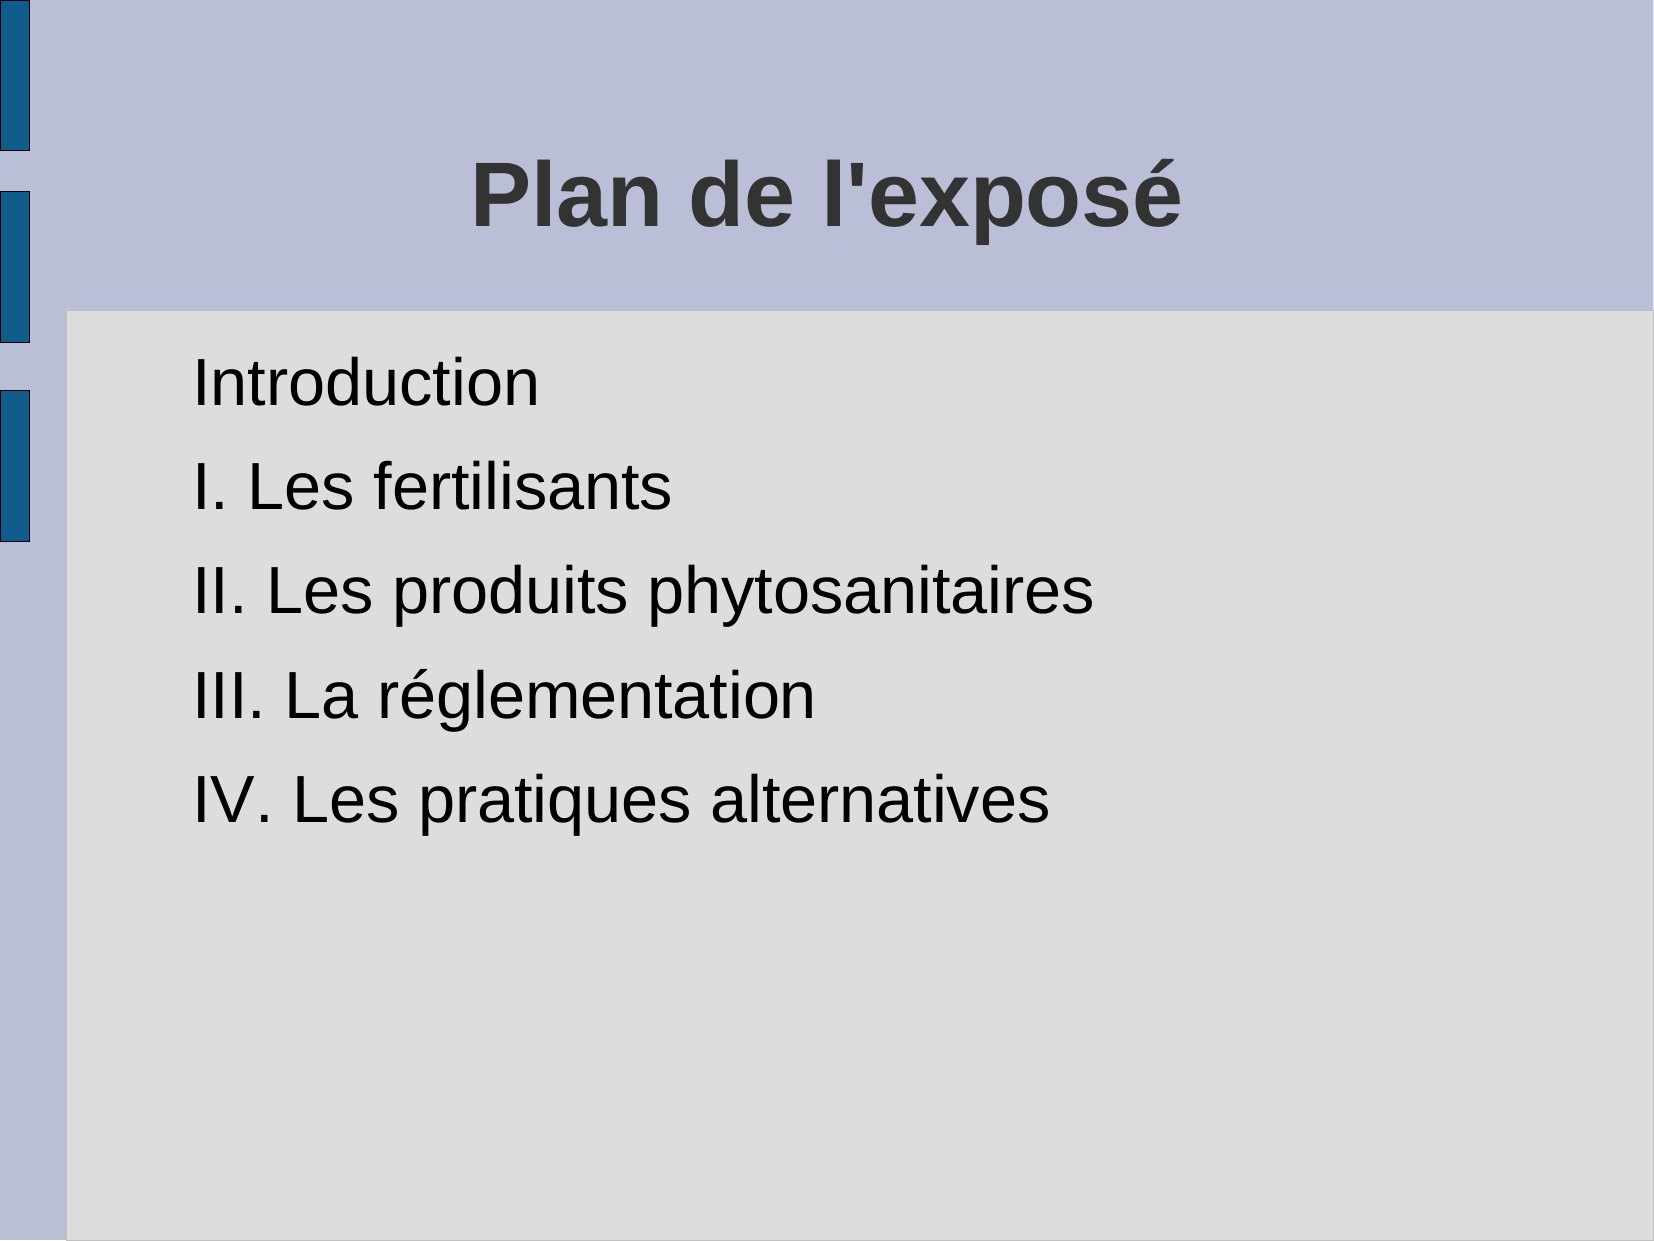

# Plan de l'exposé
Introduction
I. Les fertilisants
II. Les produits phytosanitaires
III. La réglementation
IV. Les pratiques alternatives